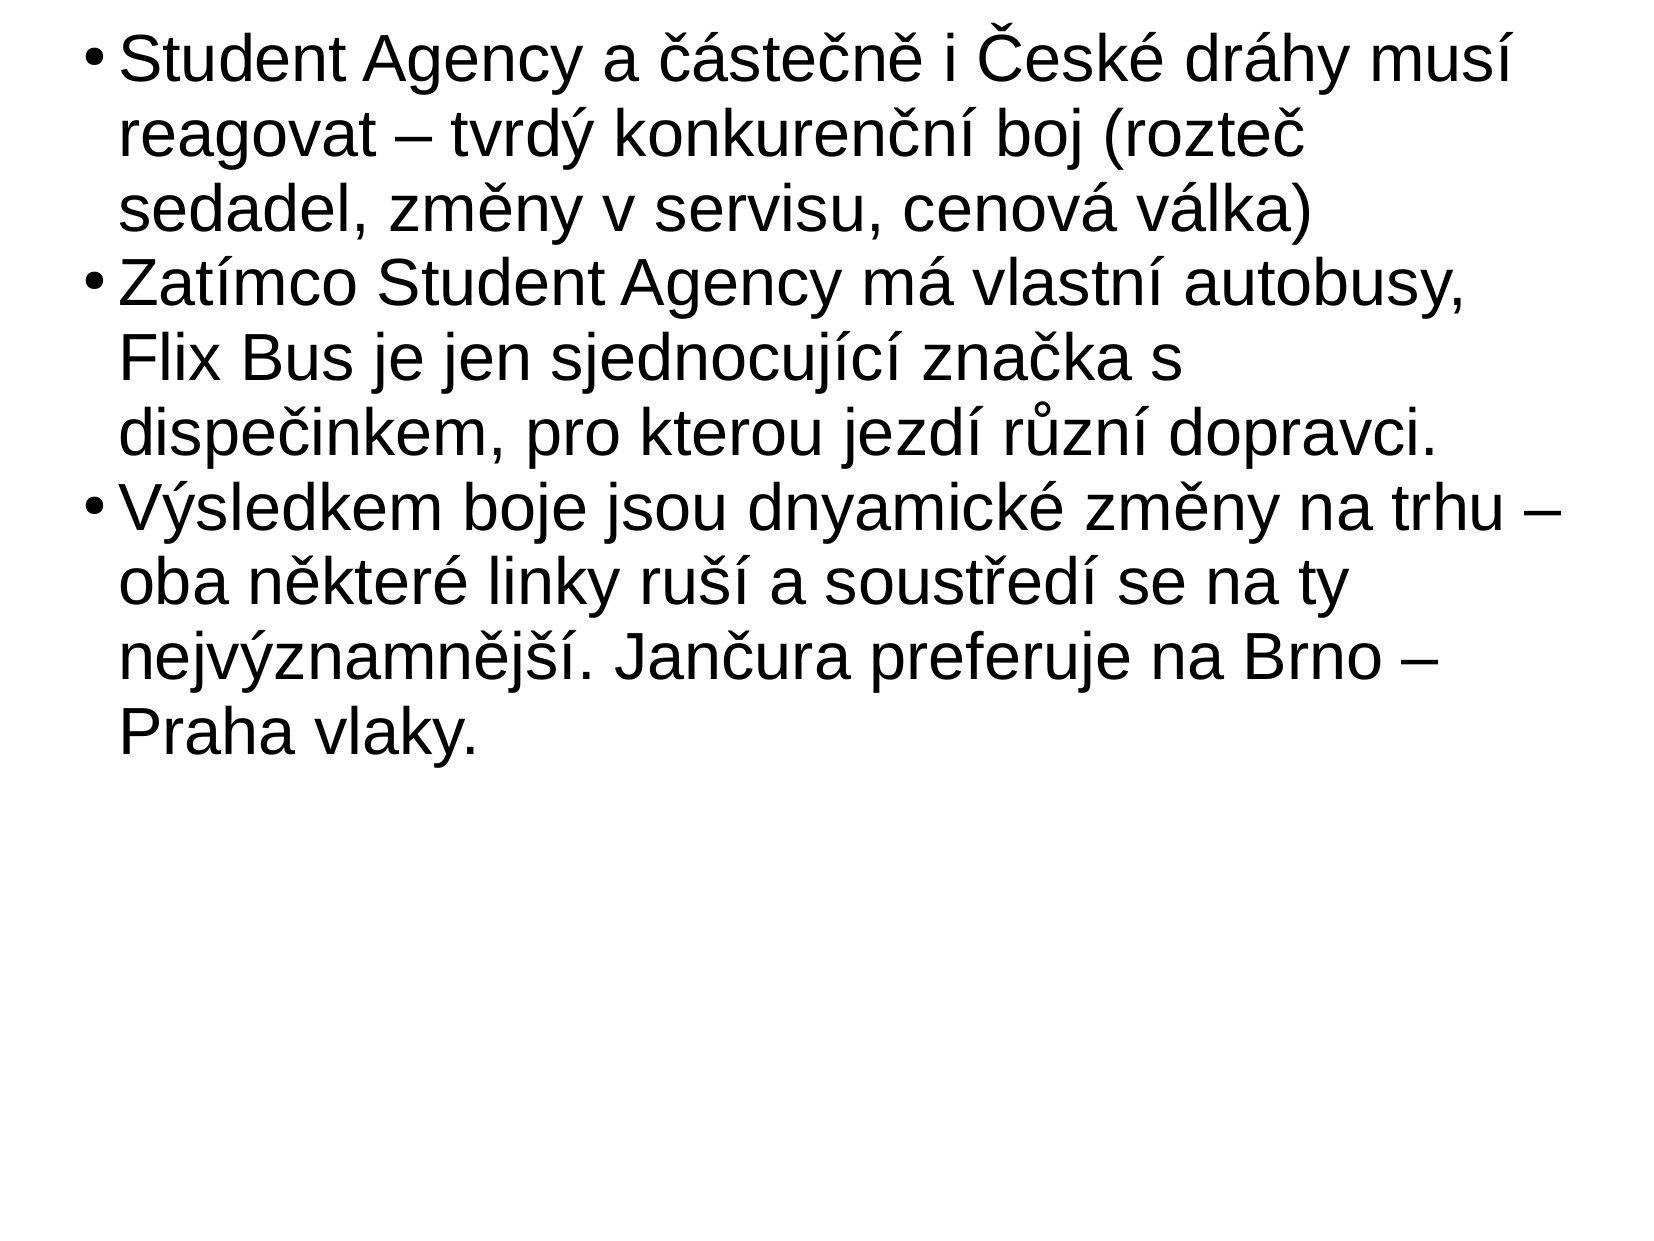

# Student Agency a částečně i České dráhy musí reagovat – tvrdý konkurenční boj (rozteč sedadel, změny v servisu, cenová válka)
Zatímco Student Agency má vlastní autobusy, Flix Bus je jen sjednocující značka s dispečinkem, pro kterou jezdí různí dopravci.
Výsledkem boje jsou dnyamické změny na trhu – oba některé linky ruší a soustředí se na ty nejvýznamnější. Jančura preferuje na Brno – Praha vlaky.